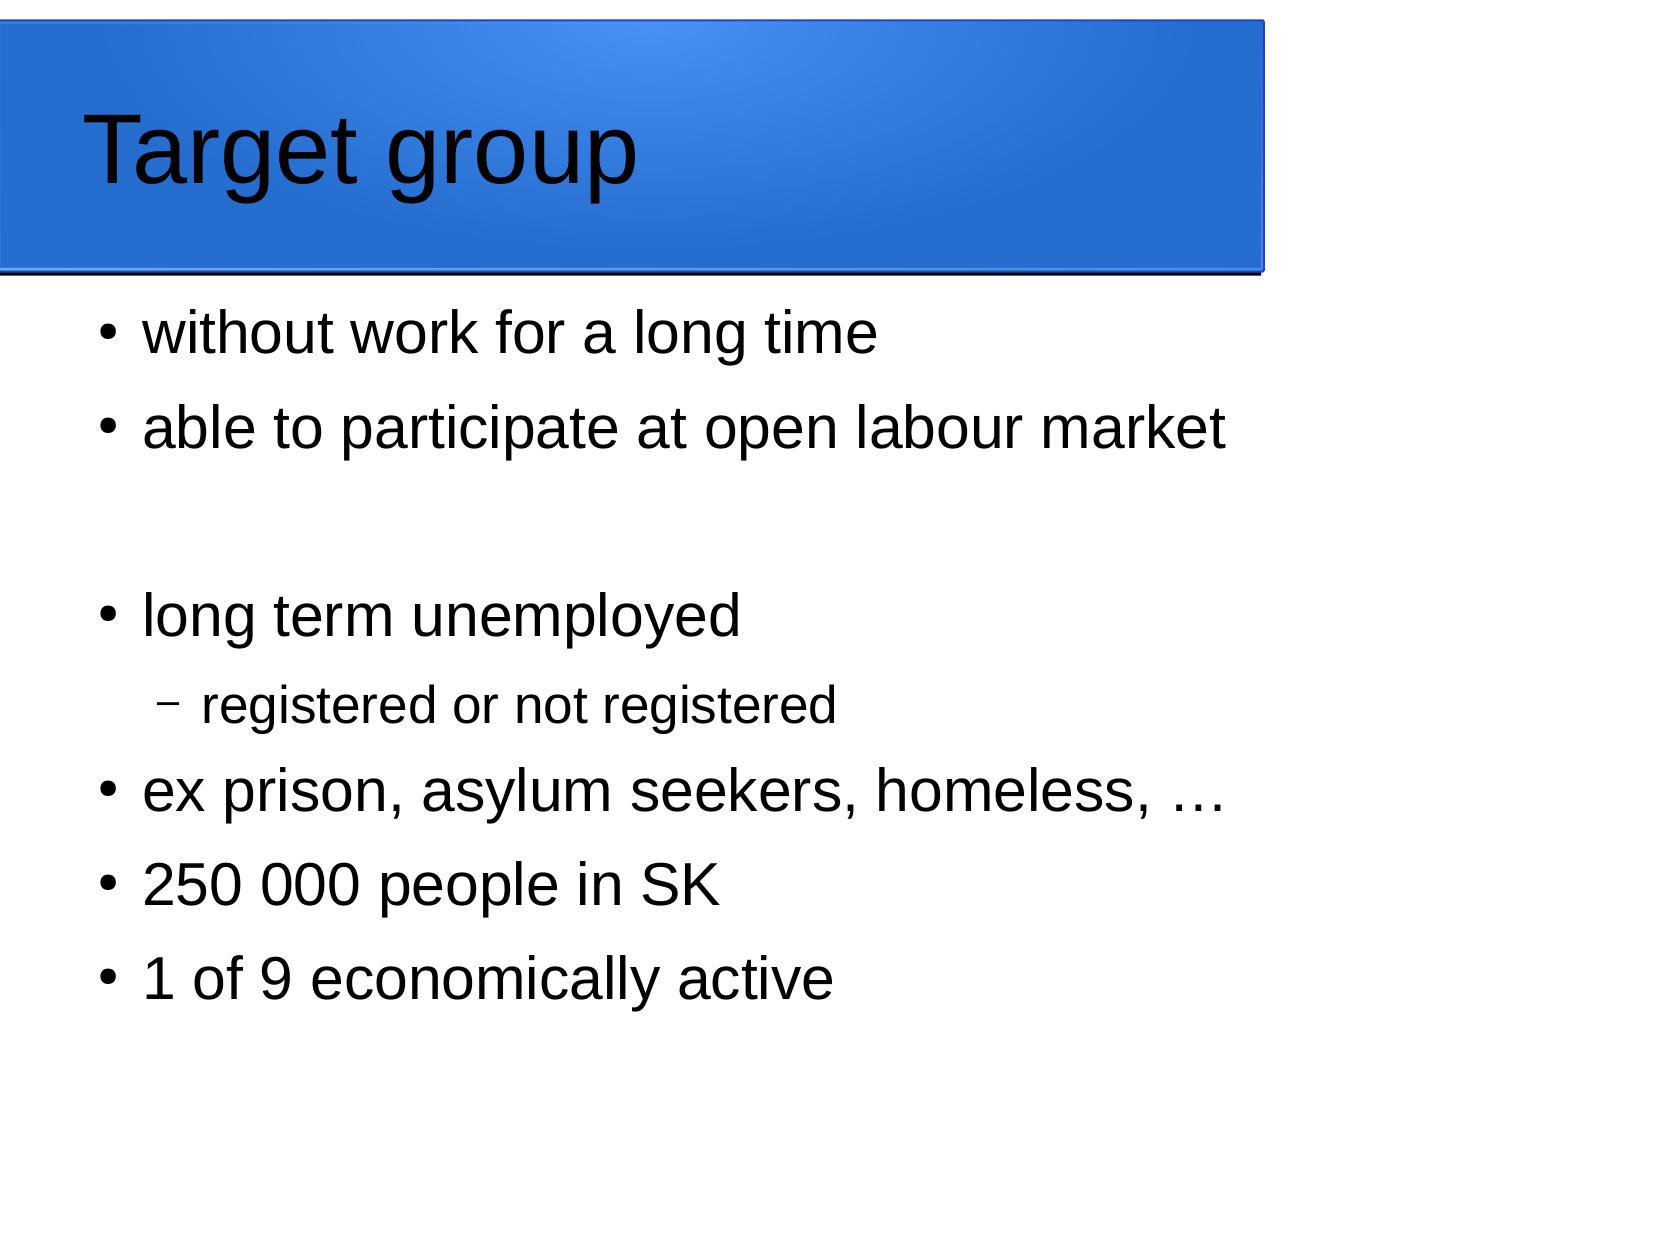

# Target group
without work for a long time
able to participate at open labour market
long term unemployed
registered or not registered
ex prison, asylum seekers, homeless, …
250 000 people in SK
1 of 9 economically active